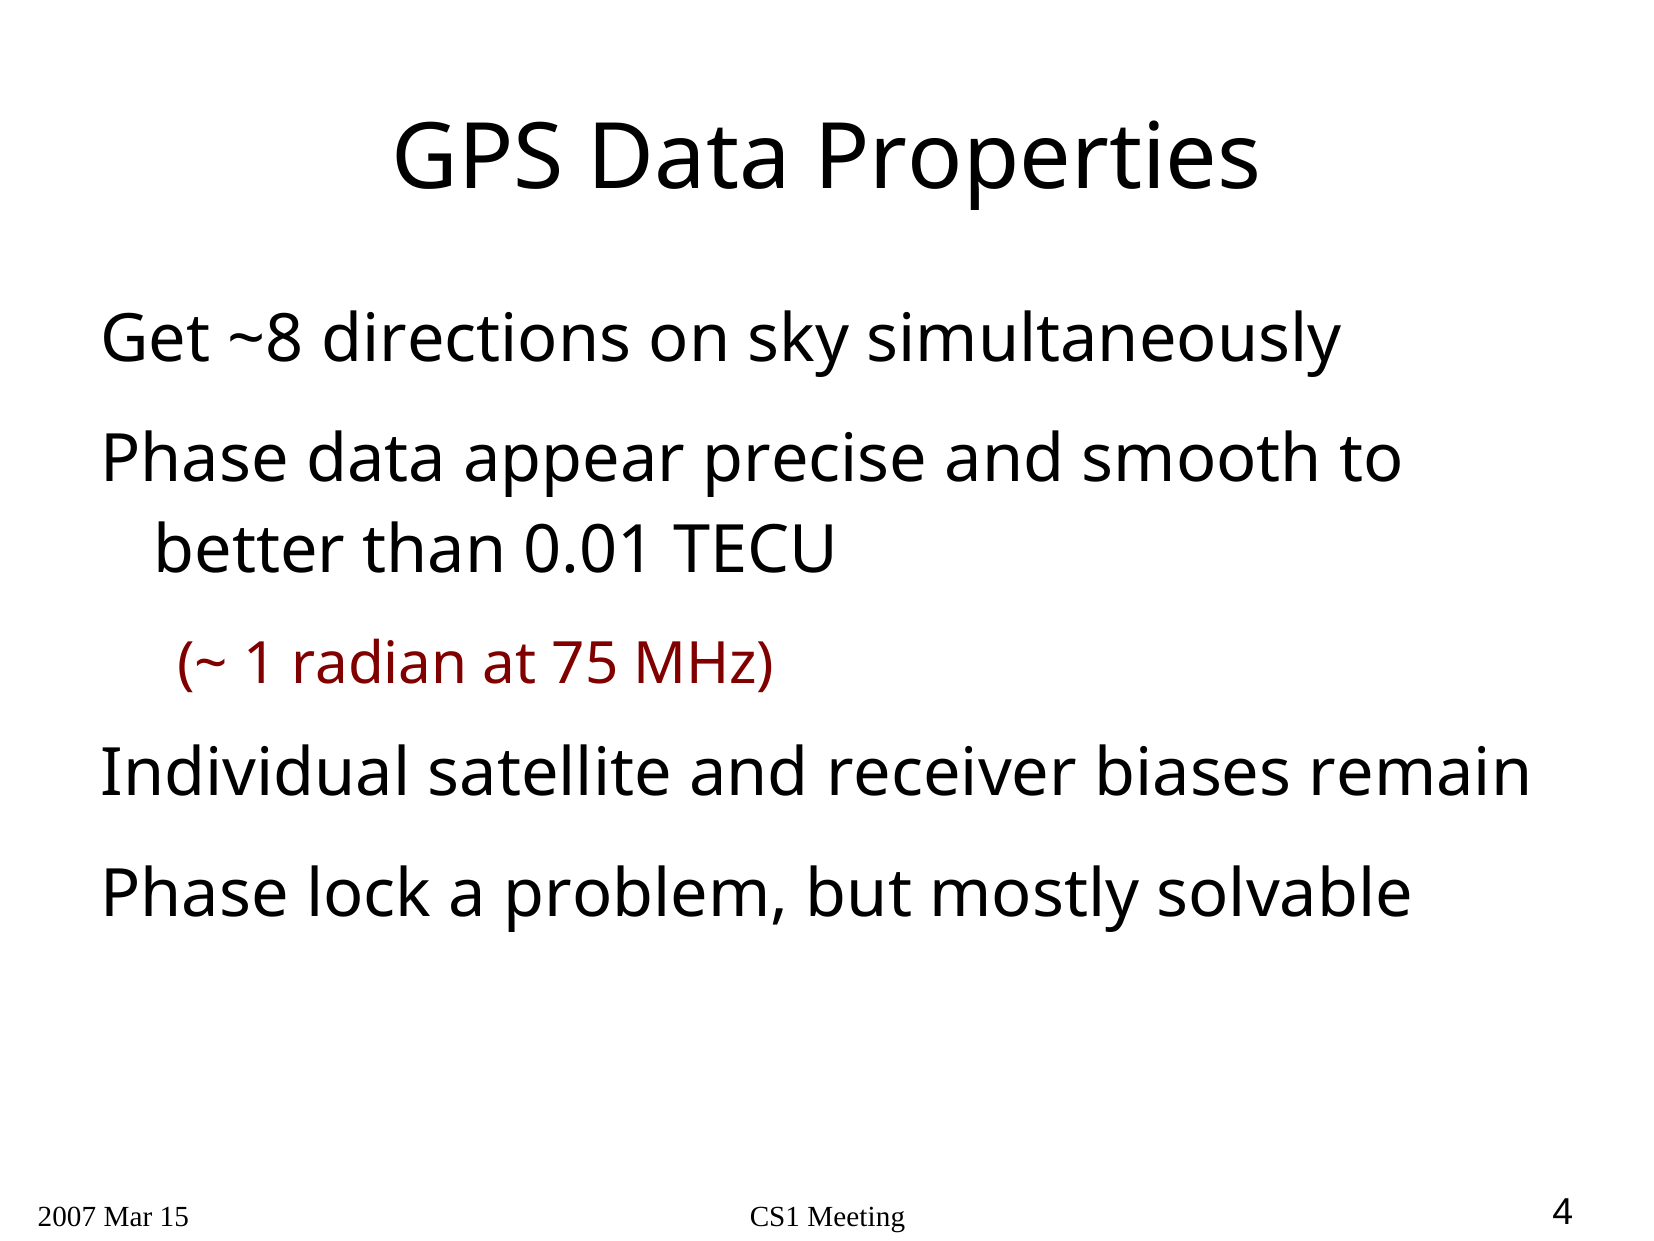

# GPS Data Properties
Get ~8 directions on sky simultaneously
Phase data appear precise and smooth to better than 0.01 TECU
(~ 1 radian at 75 MHz)
Individual satellite and receiver biases remain
Phase lock a problem, but mostly solvable